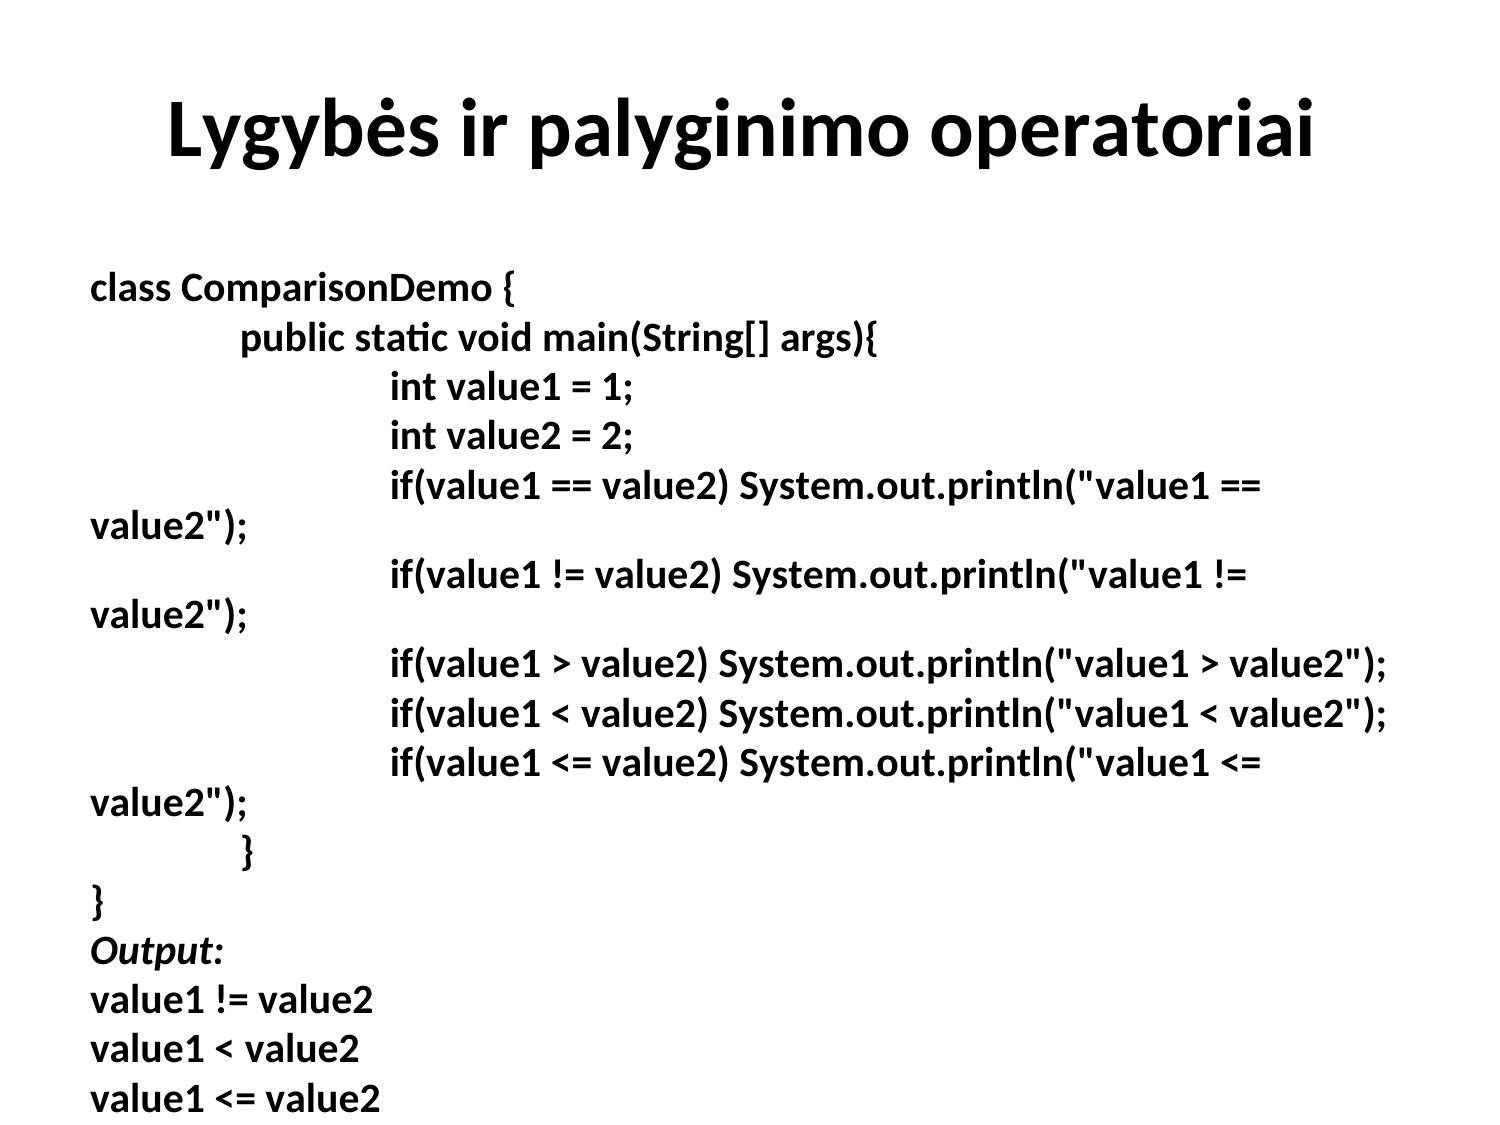

Lygybės ir palyginimo operatoriai
class ComparisonDemo {
	public static void main(String[] args){
		int value1 = 1;
		int value2 = 2;
		if(value1 == value2) System.out.println("value1 == value2");
		if(value1 != value2) System.out.println("value1 != value2");
		if(value1 > value2) System.out.println("value1 > value2");
		if(value1 < value2) System.out.println("value1 < value2");
		if(value1 <= value2) System.out.println("value1 <= value2");
	}
}
Output:
value1 != value2
value1 < value2
value1 <= value2